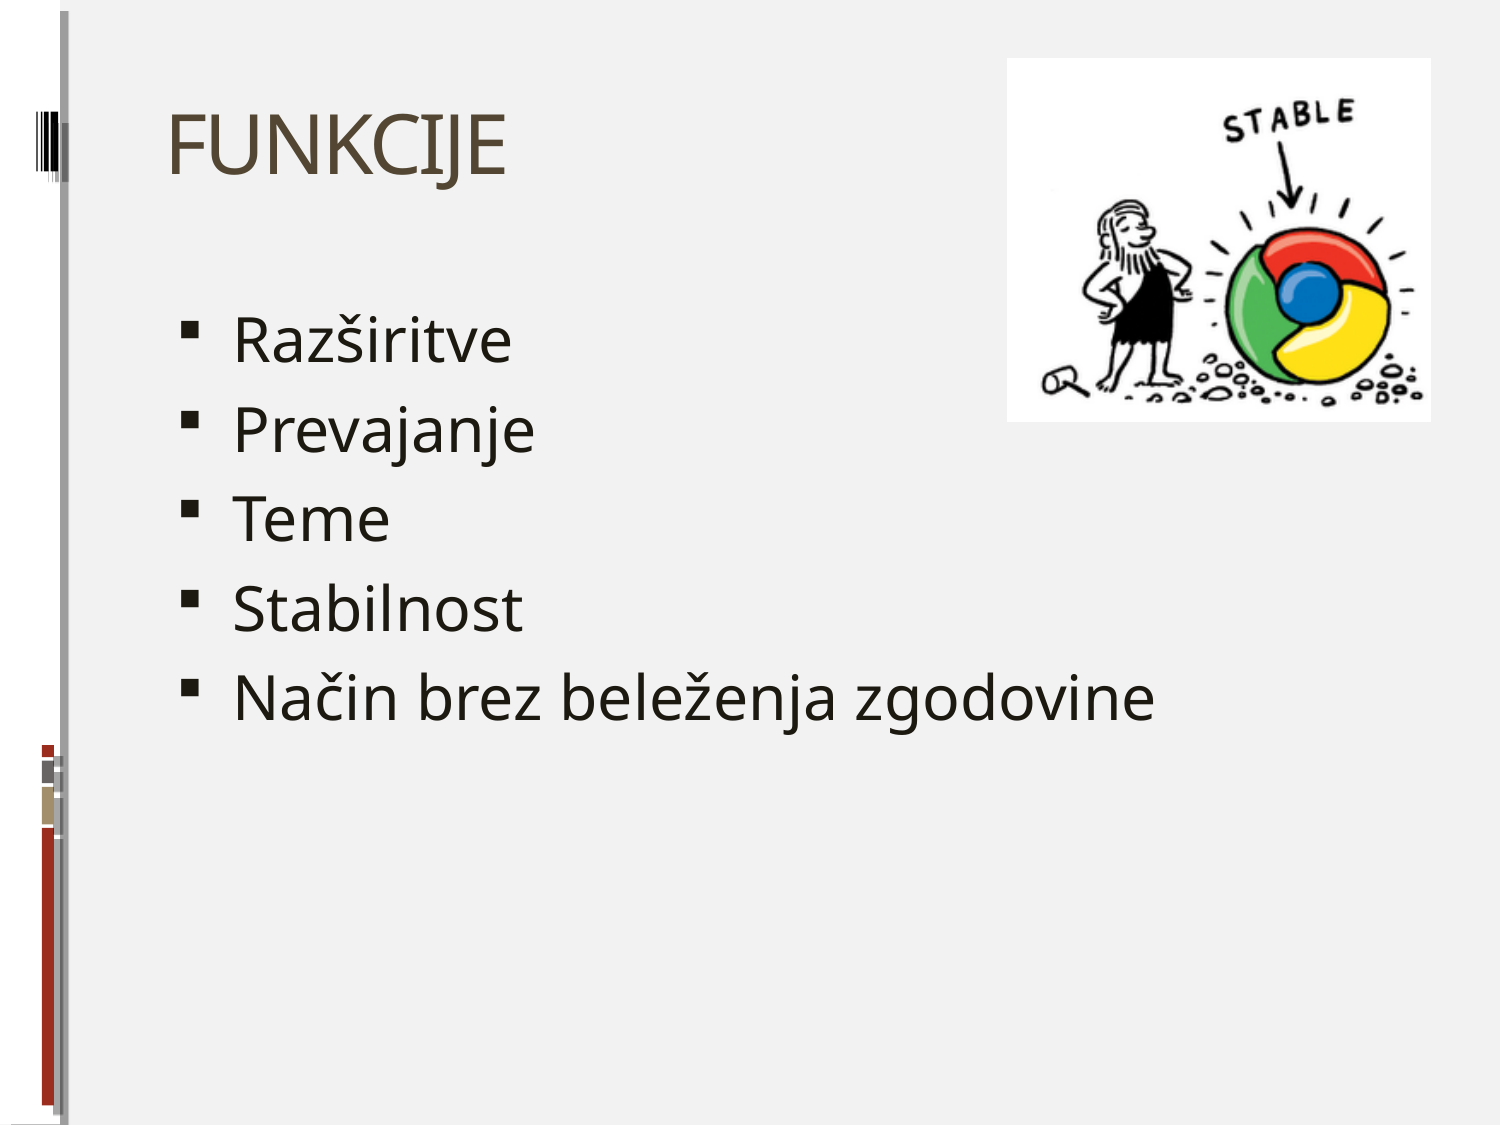

# FUNKCIJE
Razširitve
Prevajanje
Teme
Stabilnost
Način brez beleženja zgodovine